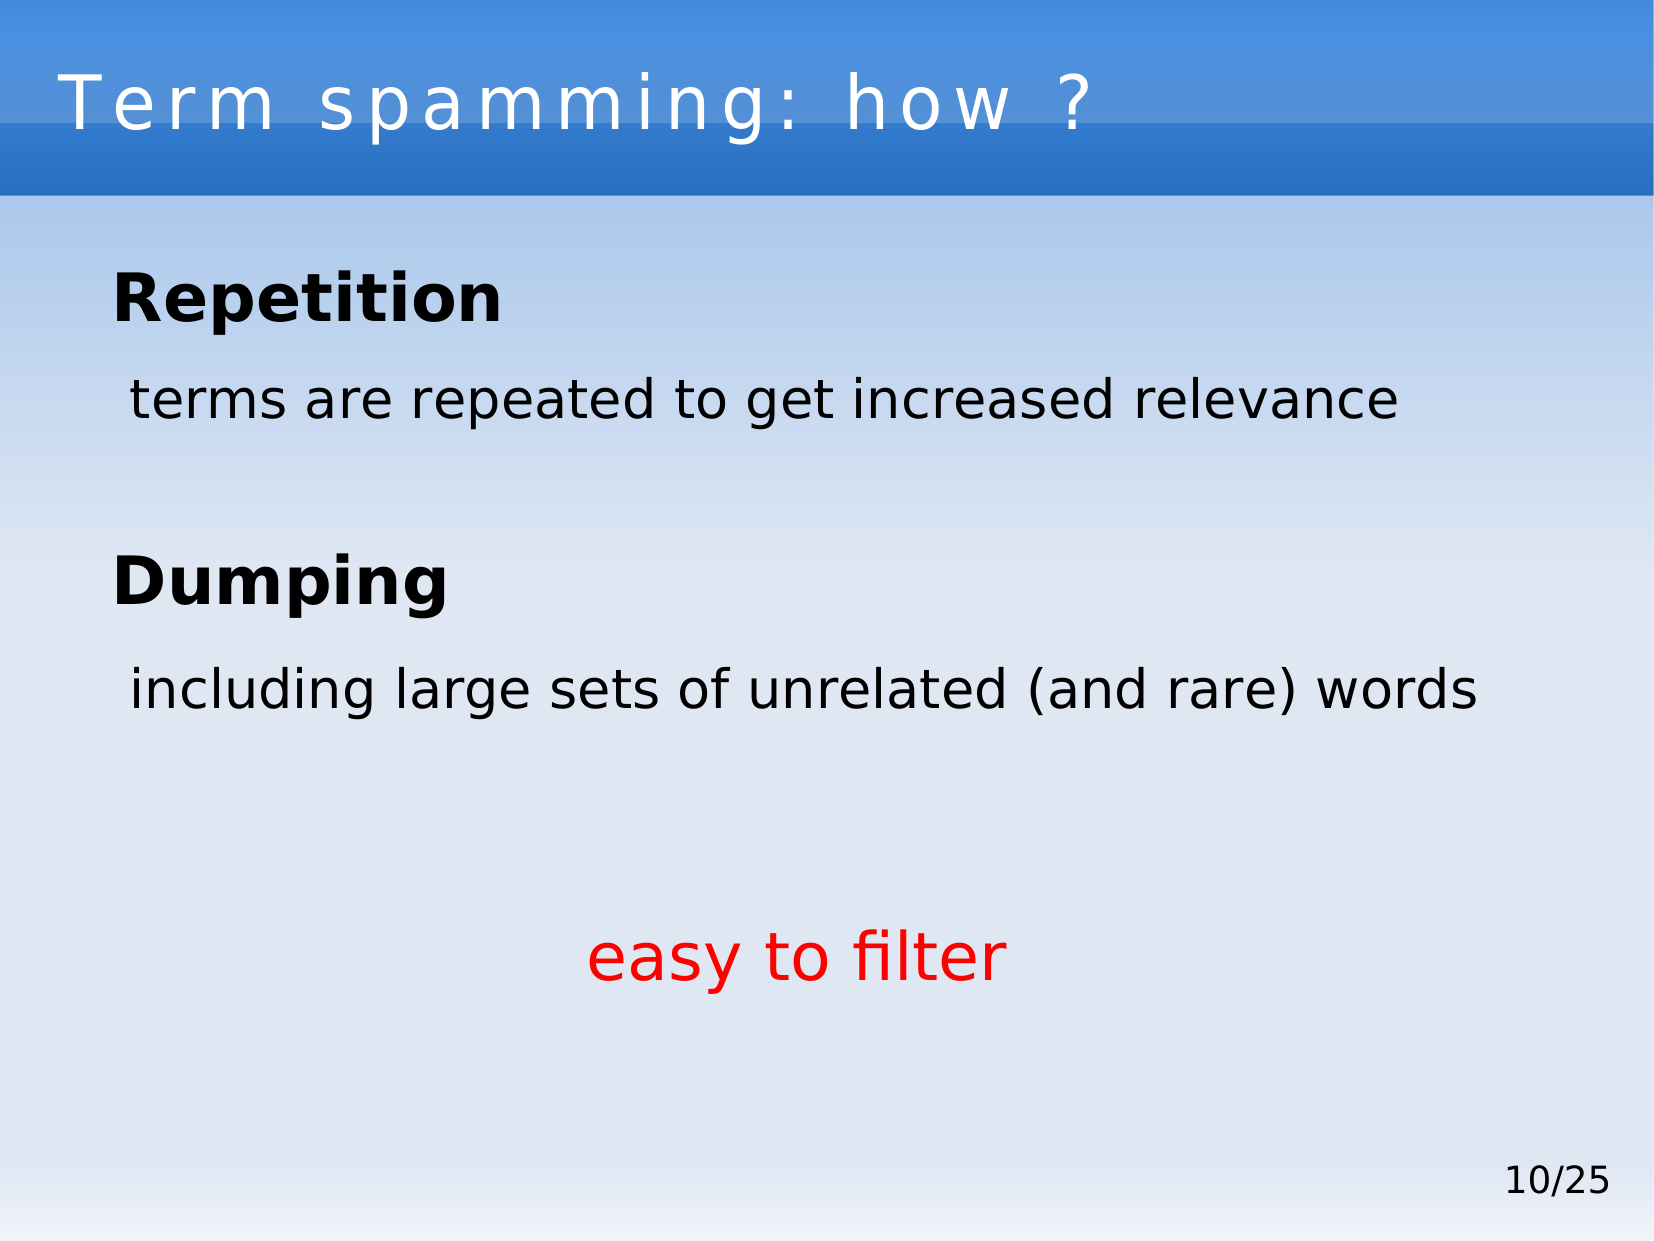

# Term spamming: how ?
 Repetition
terms are repeated to get increased relevance
 Dumping
including large sets of unrelated (and rare) words
easy to filter
10/25